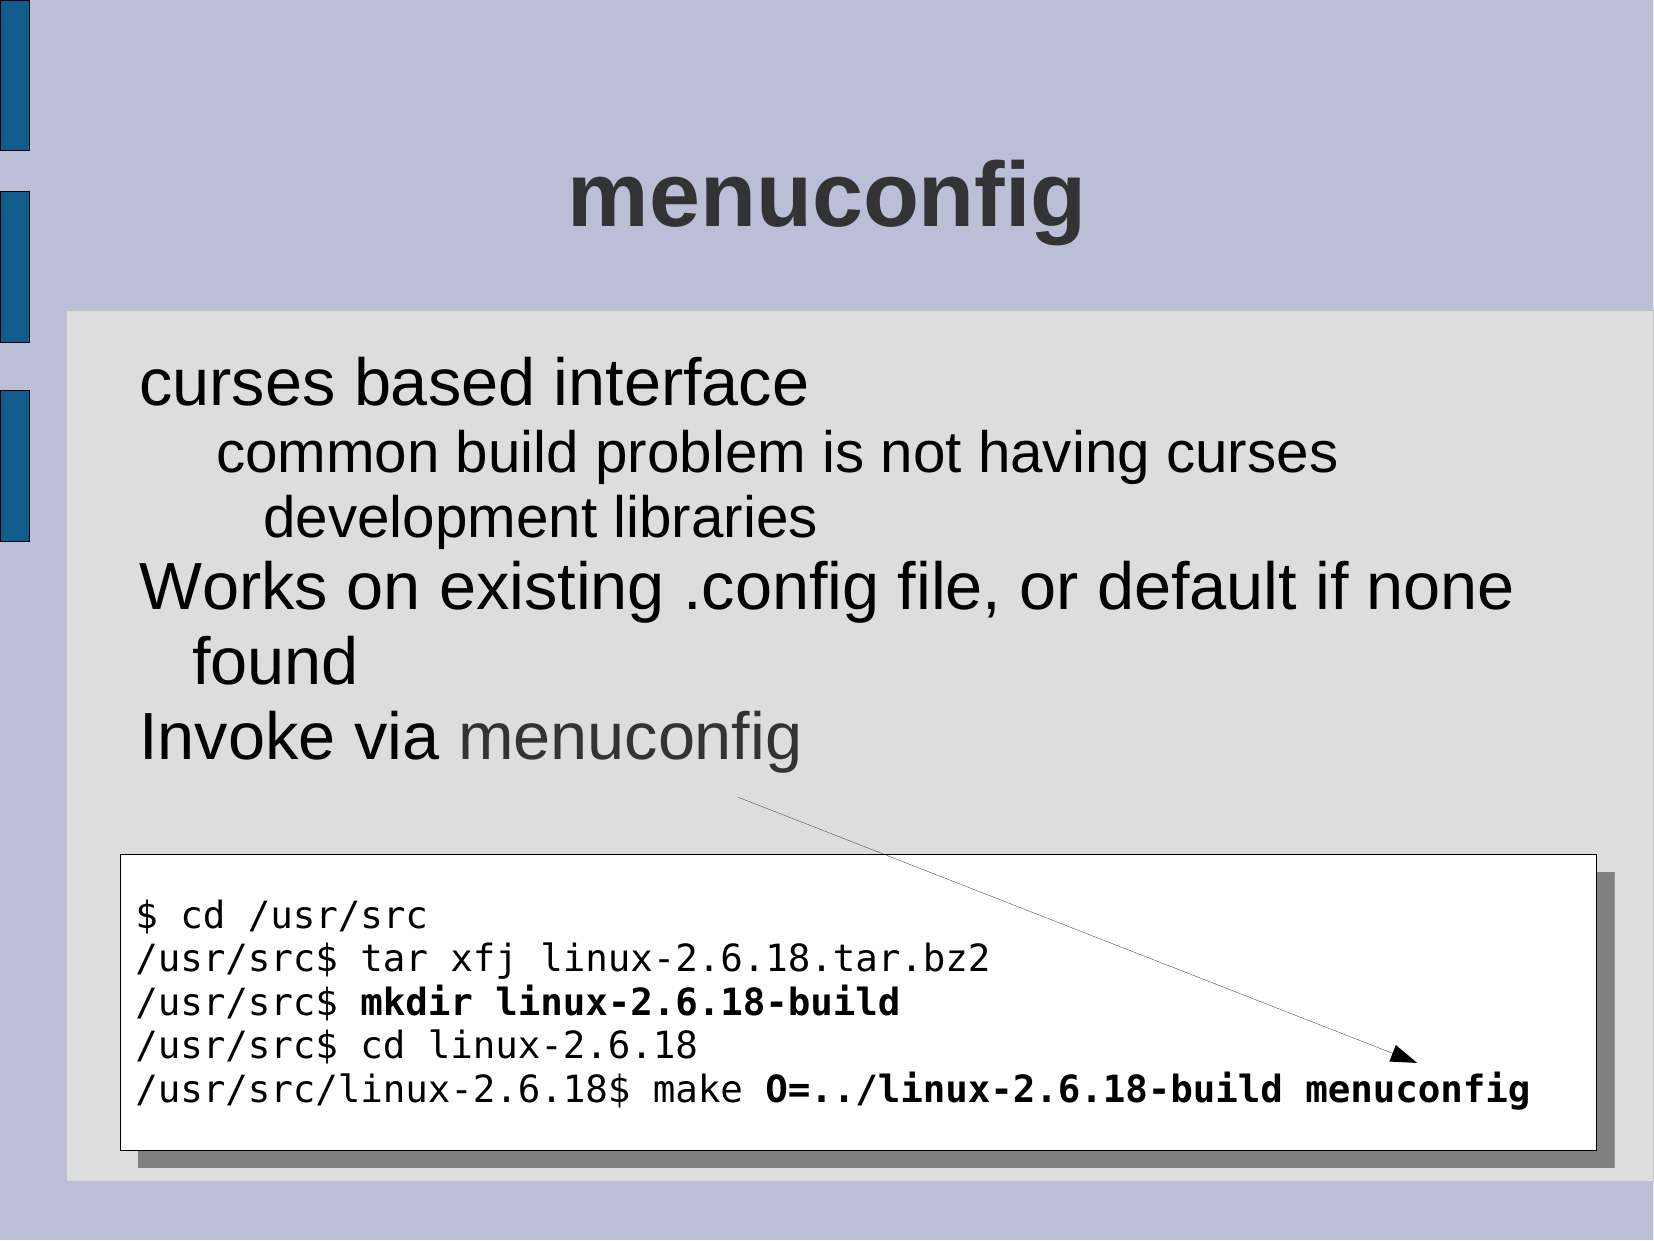

# menuconfig
curses based interface
common build problem is not having curses development libraries
Works on existing .config file, or default if none found
Invoke via menuconfig
$ cd /usr/src
/usr/src$ tar xfj linux-2.6.18.tar.bz2
/usr/src$ mkdir linux-2.6.18-build
/usr/src$ cd linux-2.6.18
/usr/src/linux-2.6.18$ make O=../linux-2.6.18-build menuconfig